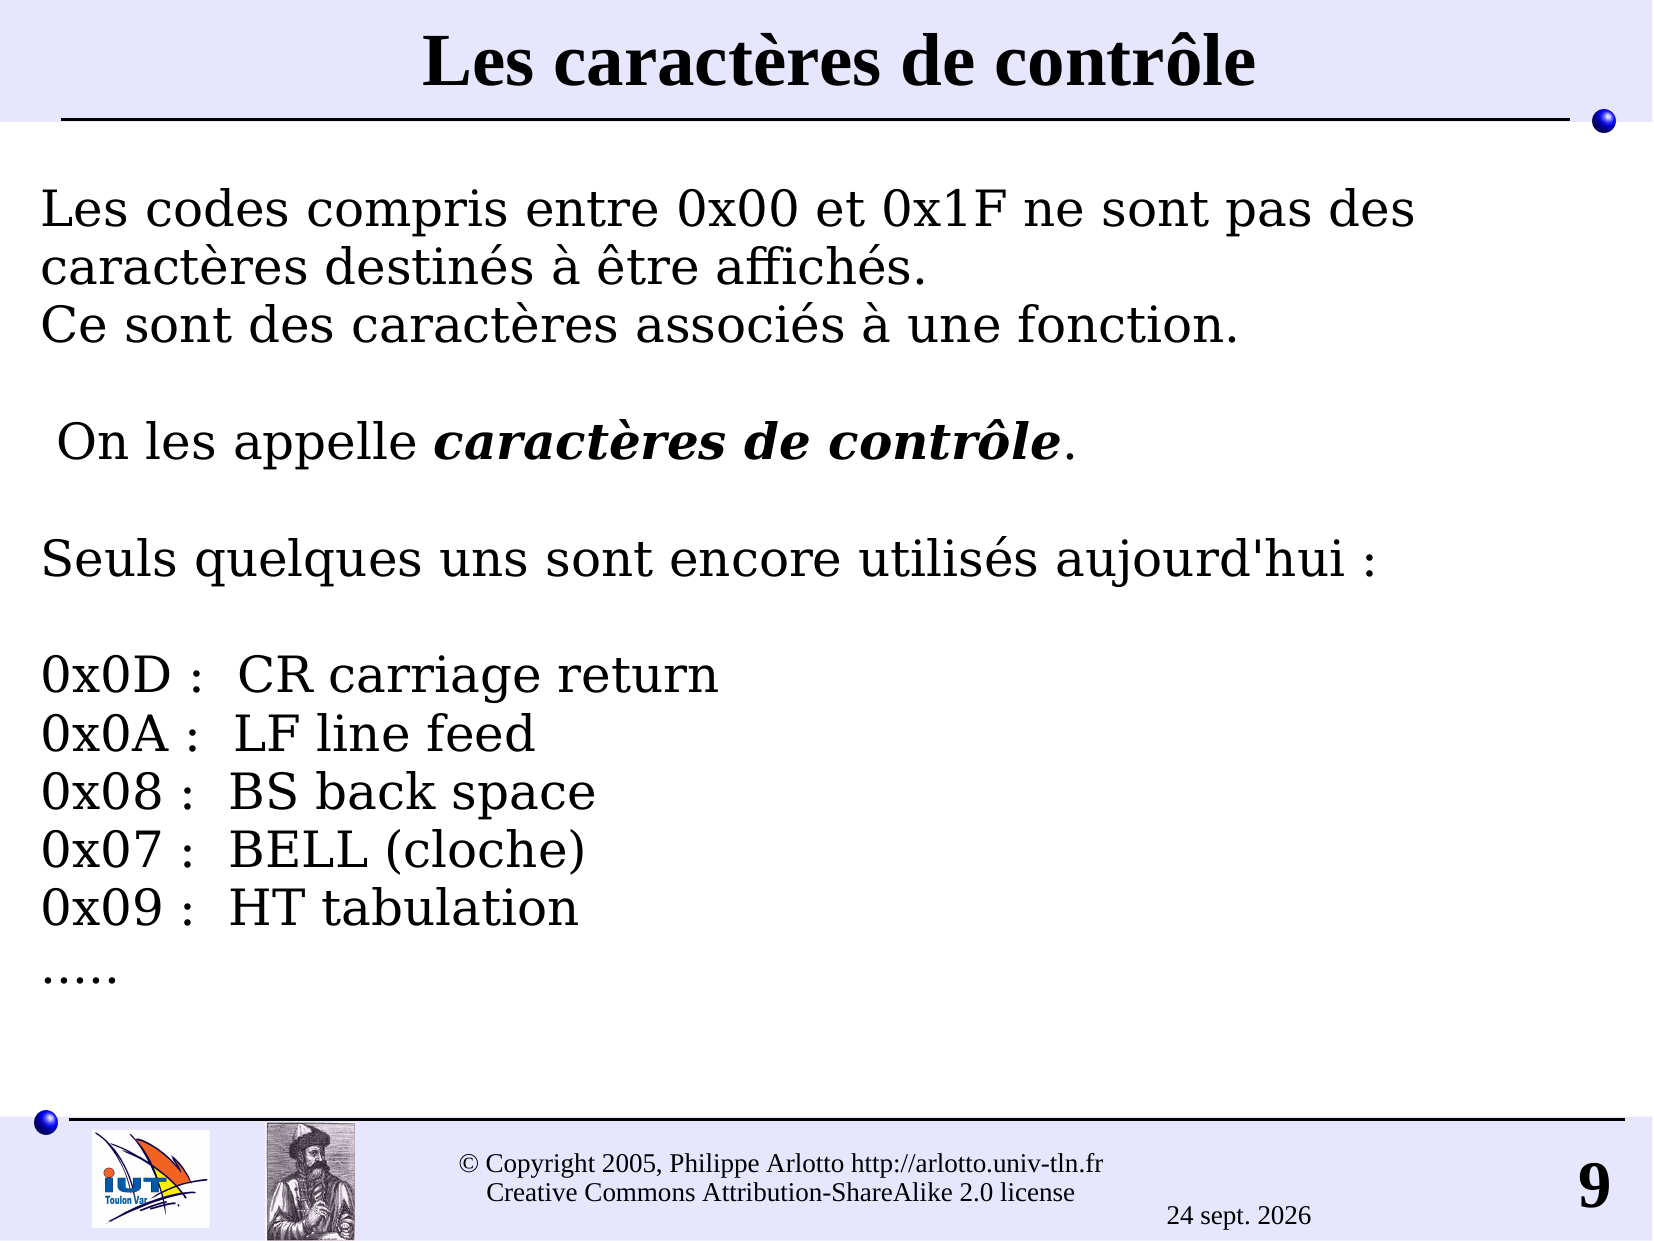

# Les caractères de contrôle
Les codes compris entre 0x00 et 0x1F ne sont pas des
caractères destinés à être affichés.
Ce sont des caractères associés à une fonction.
 On les appelle caractères de contrôle.
Seuls quelques uns sont encore utilisés aujourd'hui :
0x0D : CR carriage return
0x0A : LF line feed
0x08 : BS back space
0x07 : BELL (cloche)
0x09 : HT tabulation
.....